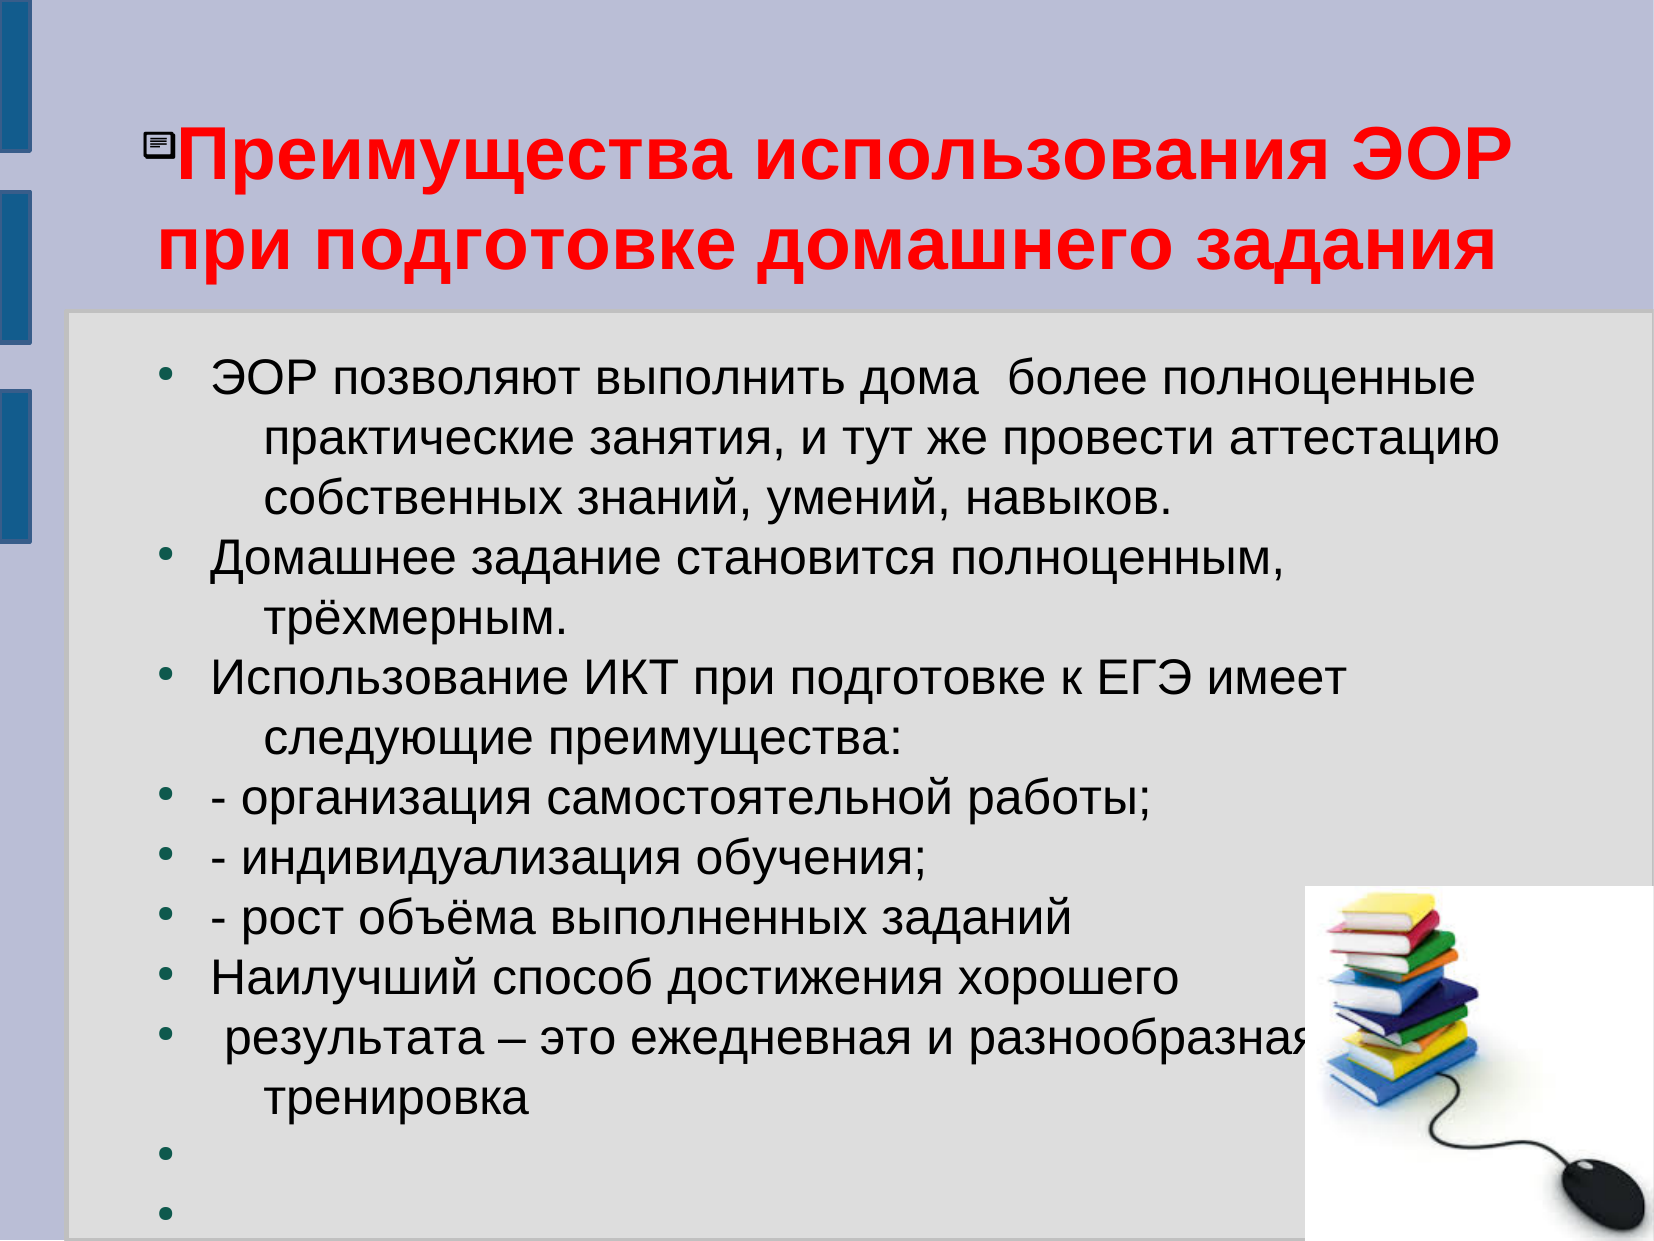

# Преимущества использования ЭОР при подготовке домашнего задания
ЭОР позволяют выполнить дома более полноценные практические занятия, и тут же провести аттестацию собственных знаний, умений, навыков.
Домашнее задание становится полноценным, трёхмерным.
Использование ИКТ при подготовке к ЕГЭ имеет следующие преимущества:
- организация самостоятельной работы;
- индивидуализация обучения;
- рост объёма выполненных заданий
Наилучший способ достижения хорошего
 результата – это ежедневная и разнообразная тренировка